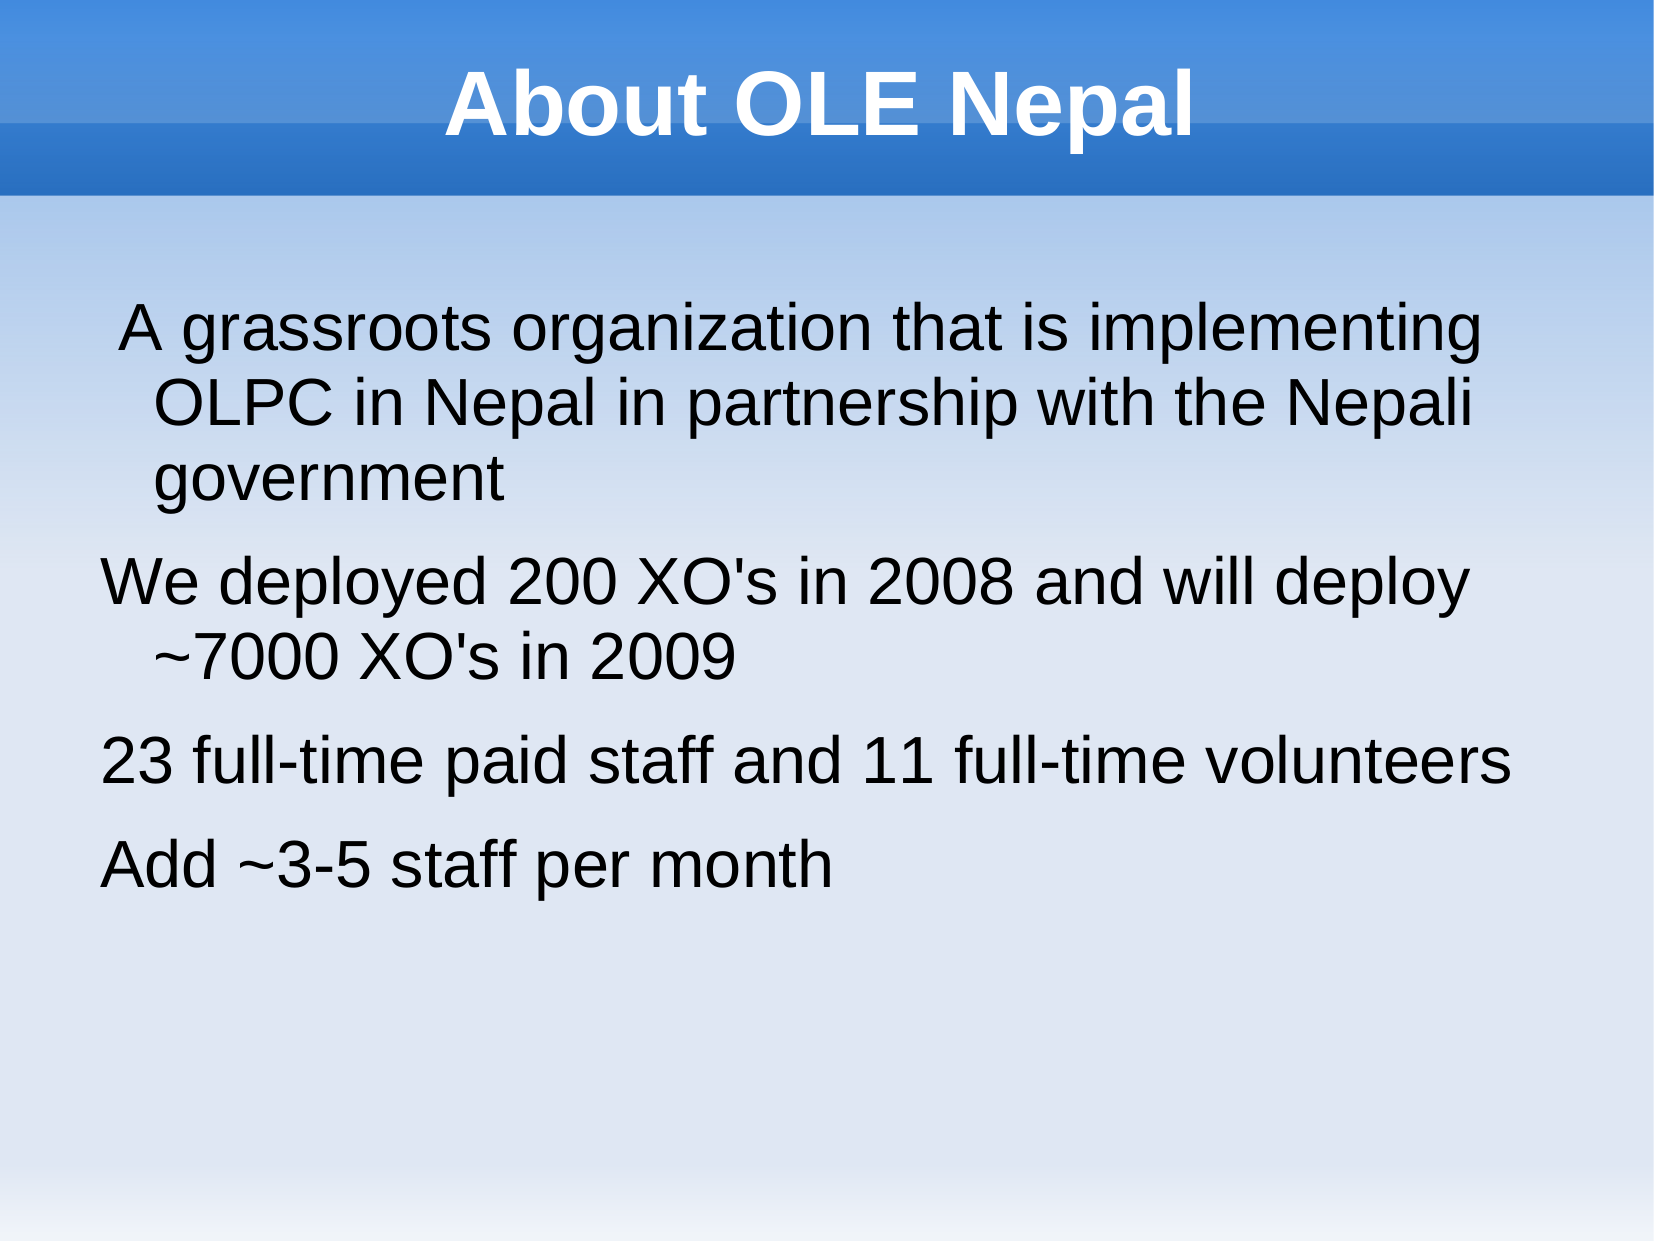

# About OLE Nepal
 A grassroots organization that is implementing OLPC in Nepal in partnership with the Nepali government
We deployed 200 XO's in 2008 and will deploy ~7000 XO's in 2009
23 full-time paid staff and 11 full-time volunteers
Add ~3-5 staff per month